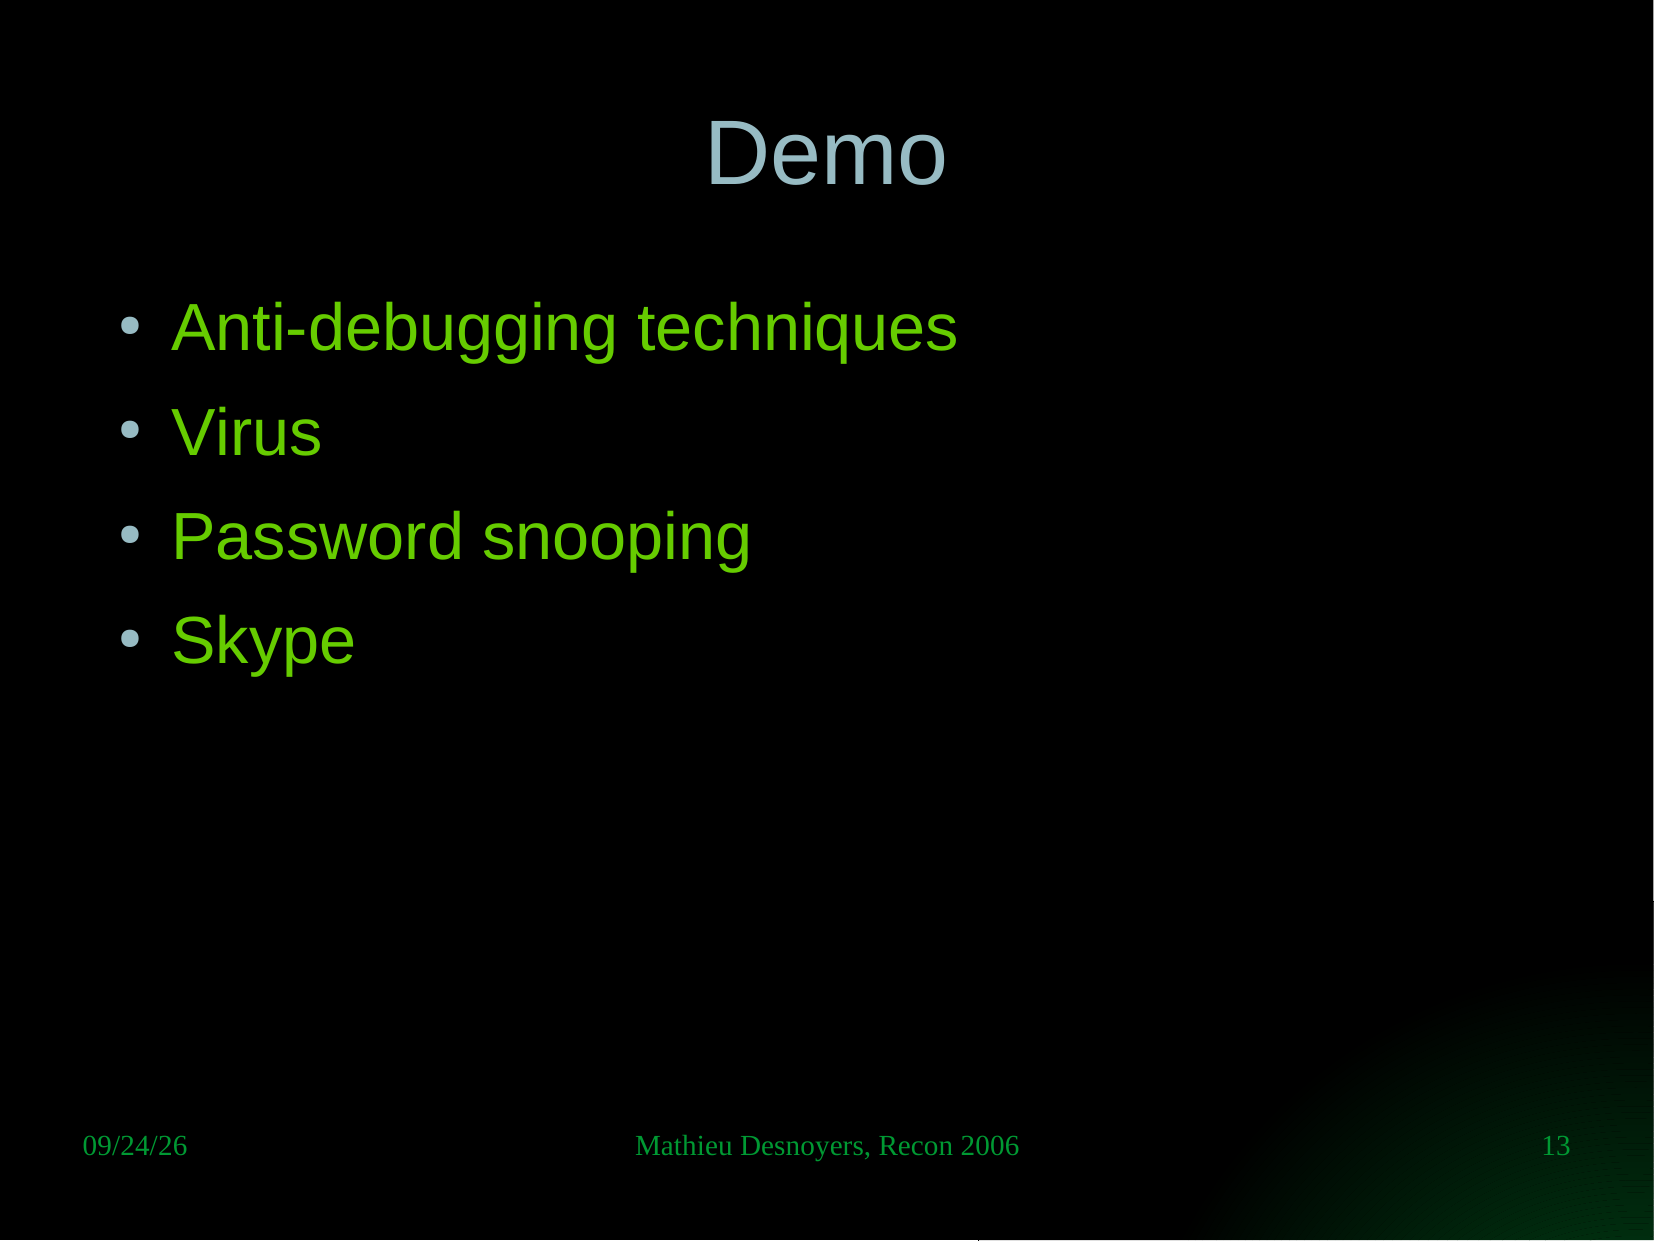

# Demo
Anti-debugging techniques
Virus
Password snooping
Skype
Mathieu Desnoyers, Recon 2006
13